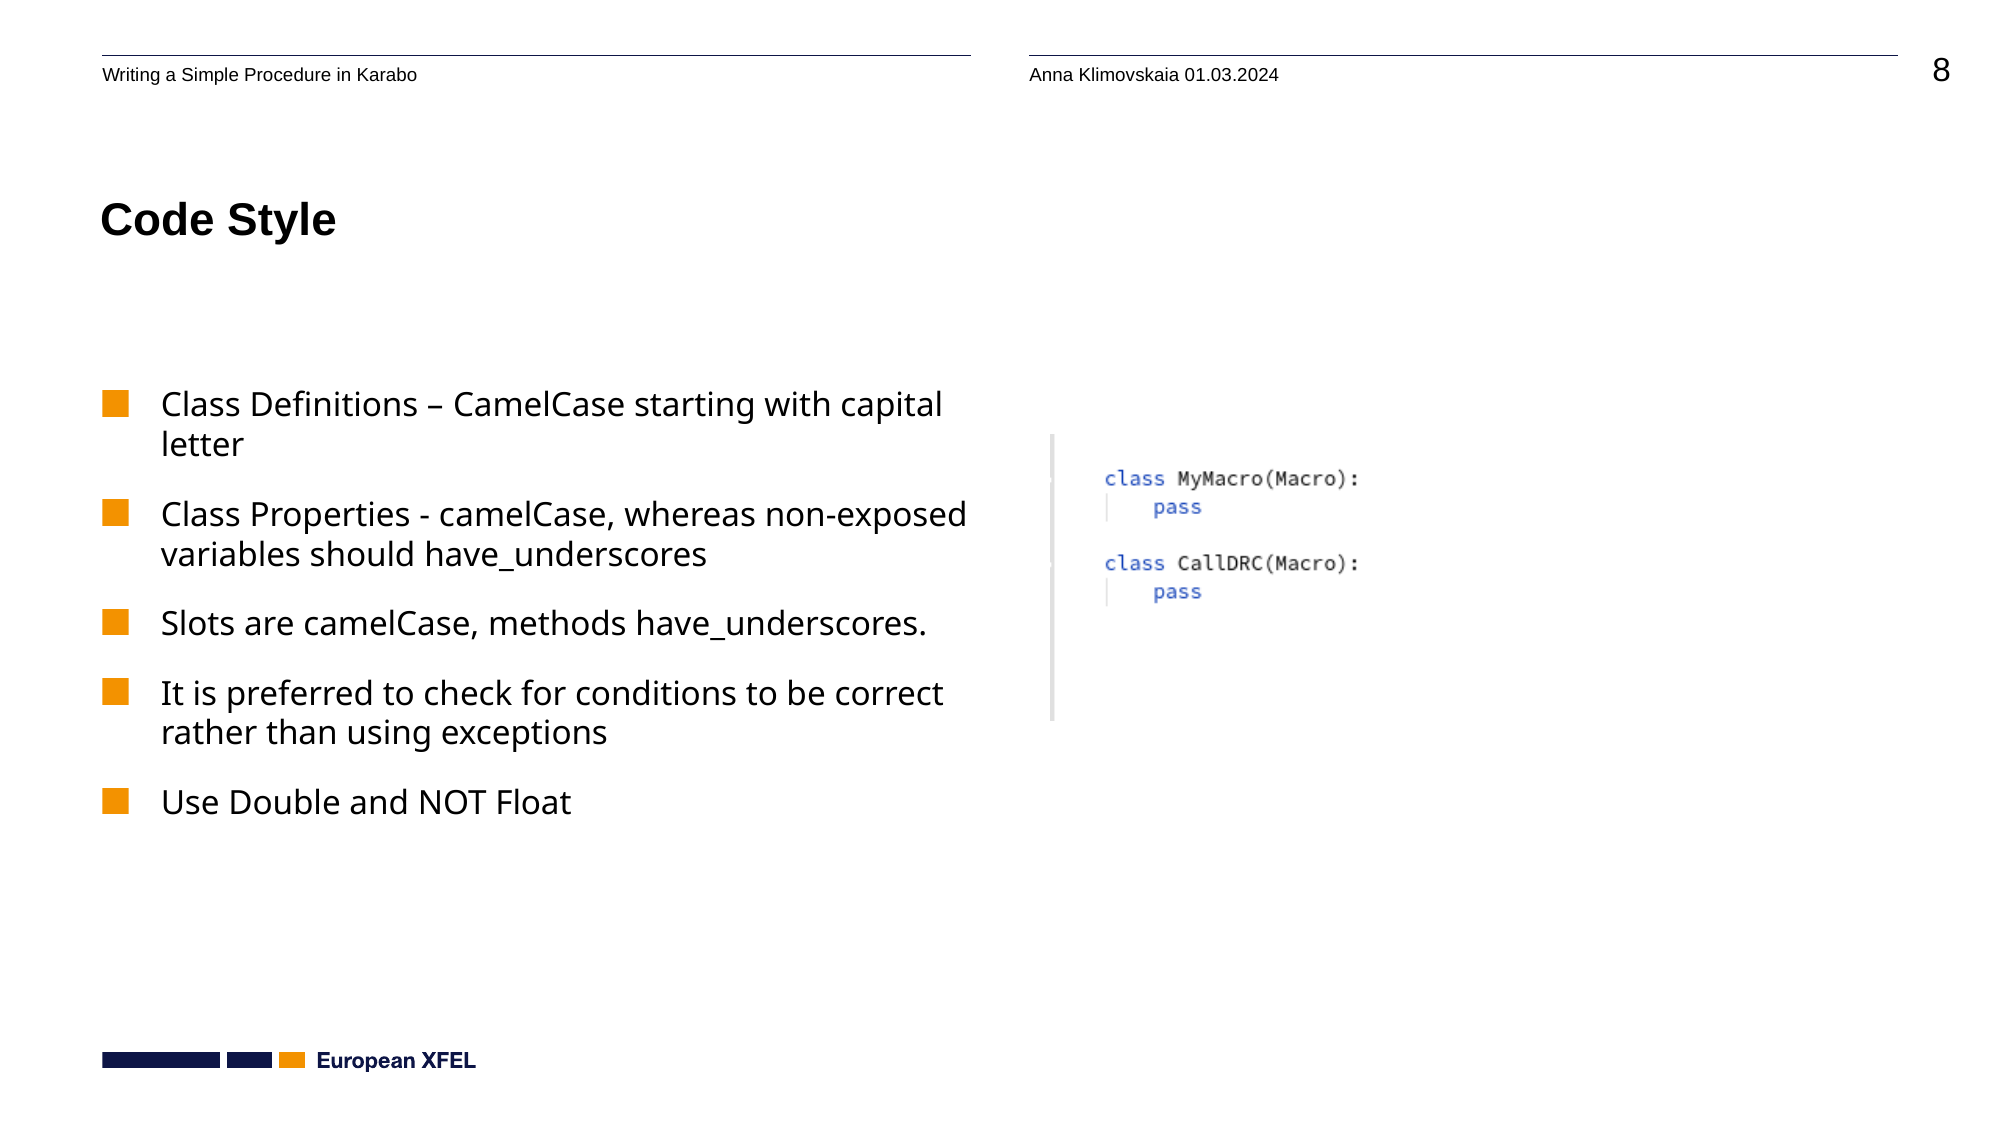

# Code Style
Class Definitions – CamelCase starting with capital letter
Class Properties - camelCase, whereas non-exposed variables should have_underscores
Slots are camelCase, methods have_underscores.
It is preferred to check for conditions to be correct rather than using exceptions
Use Double and NOT Float